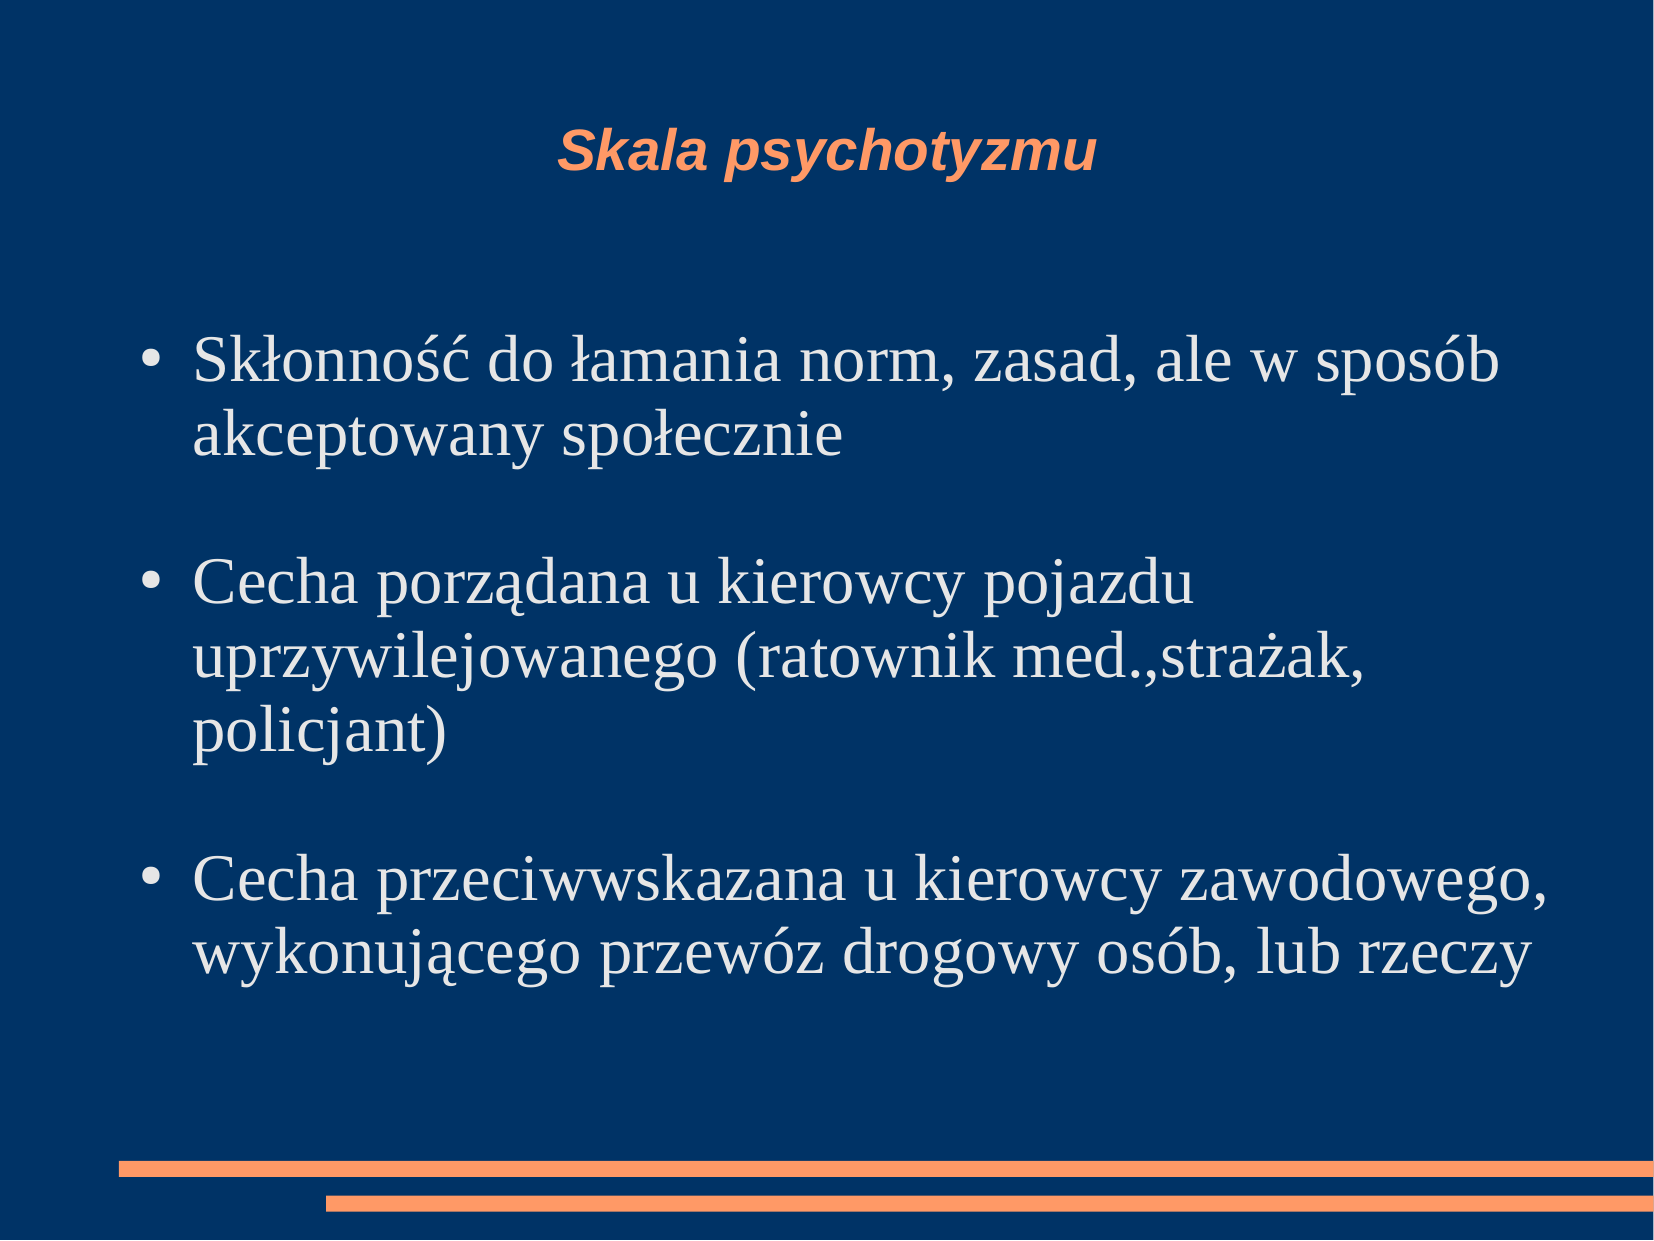

# Skala psychotyzmu
Skłonność do łamania norm, zasad, ale w sposób akceptowany społecznie
Cecha porządana u kierowcy pojazdu uprzywilejowanego (ratownik med.,strażak, policjant)
Cecha przeciwwskazana u kierowcy zawodowego, wykonującego przewóz drogowy osób, lub rzeczy